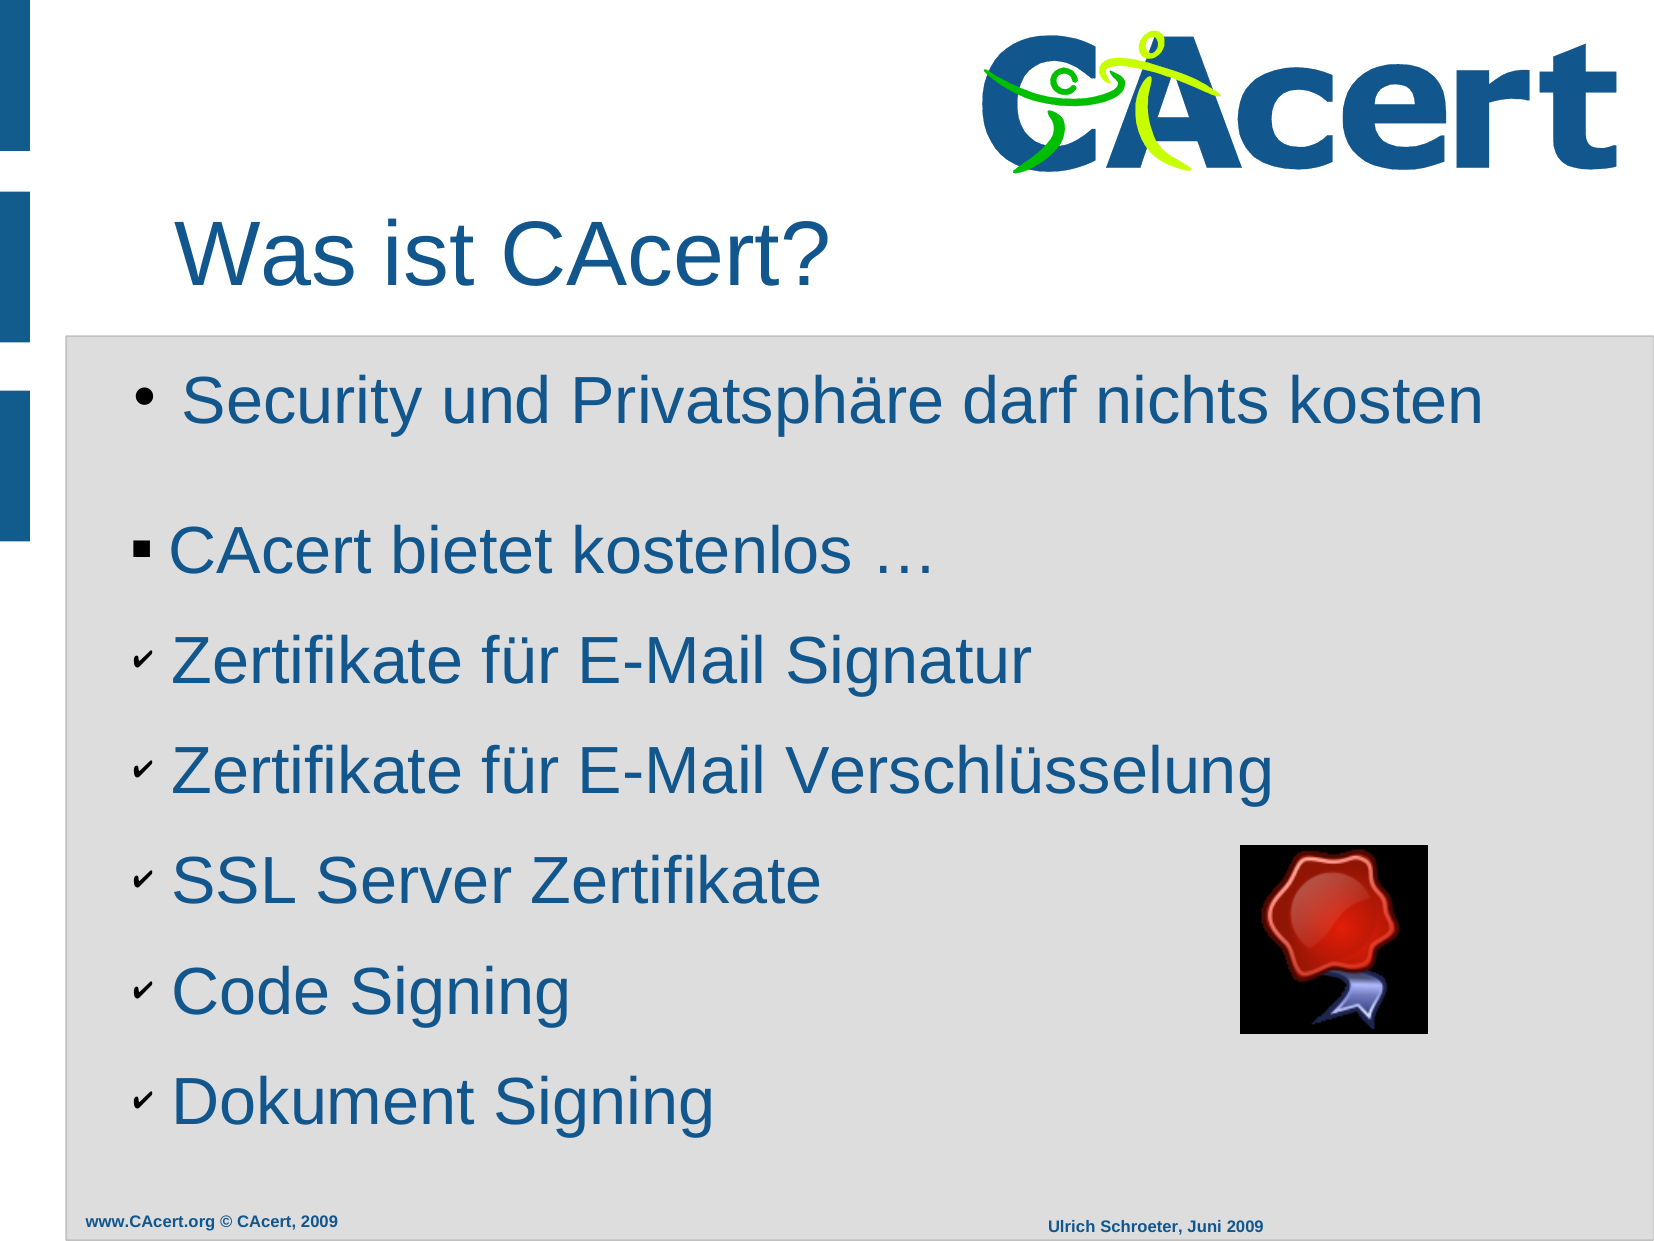

Was ist CAcert?
 Security und Privatsphäre darf nichts kosten
 CAcert bietet kostenlos …
 Zertifikate für E-Mail Signatur
 Zertifikate für E-Mail Verschlüsselung
 SSL Server Zertifikate
 Code Signing
 Dokument Signing